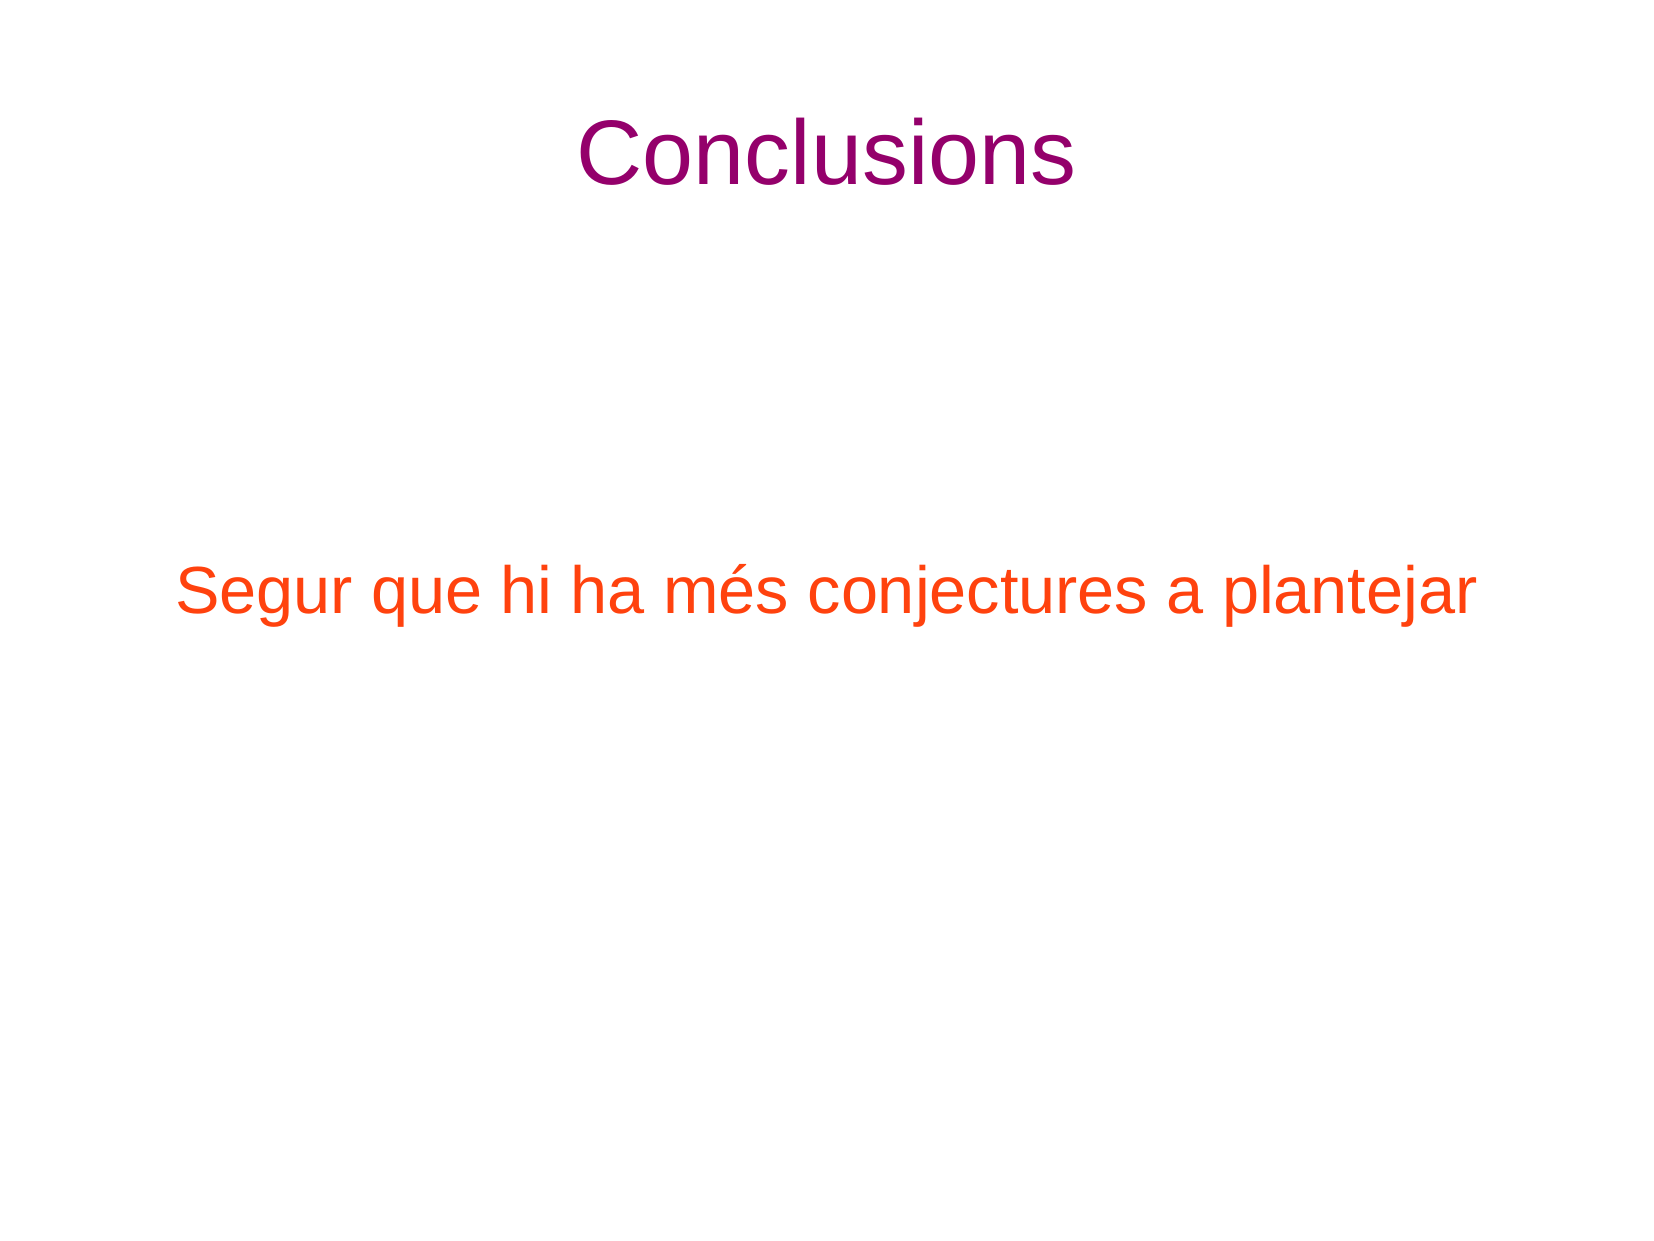

# Conclusions
Segur que hi ha més conjectures a plantejar